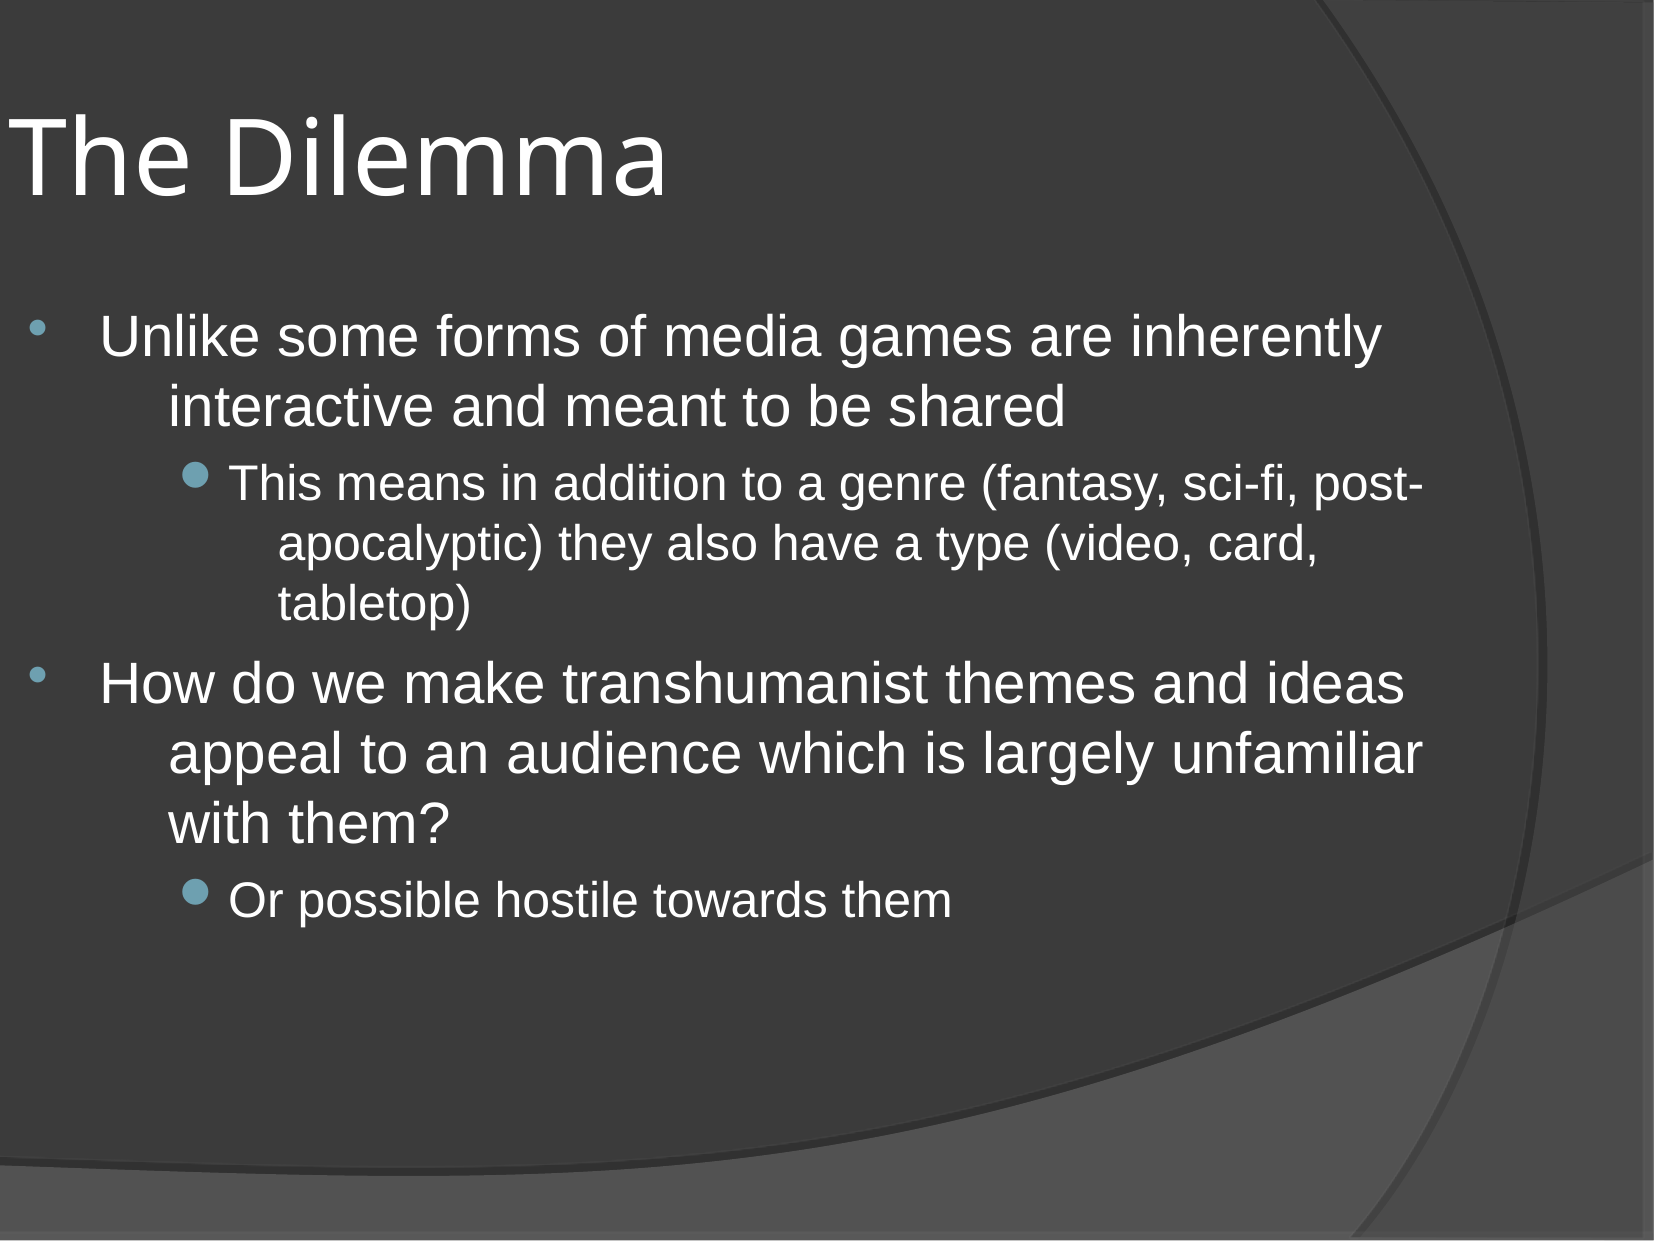

# The Dilemma
Unlike some forms of media games are inherently interactive and meant to be shared
This means in addition to a genre (fantasy, sci-fi, post-apocalyptic) they also have a type (video, card, tabletop)
How do we make transhumanist themes and ideas appeal to an audience which is largely unfamiliar with them?
Or possible hostile towards them